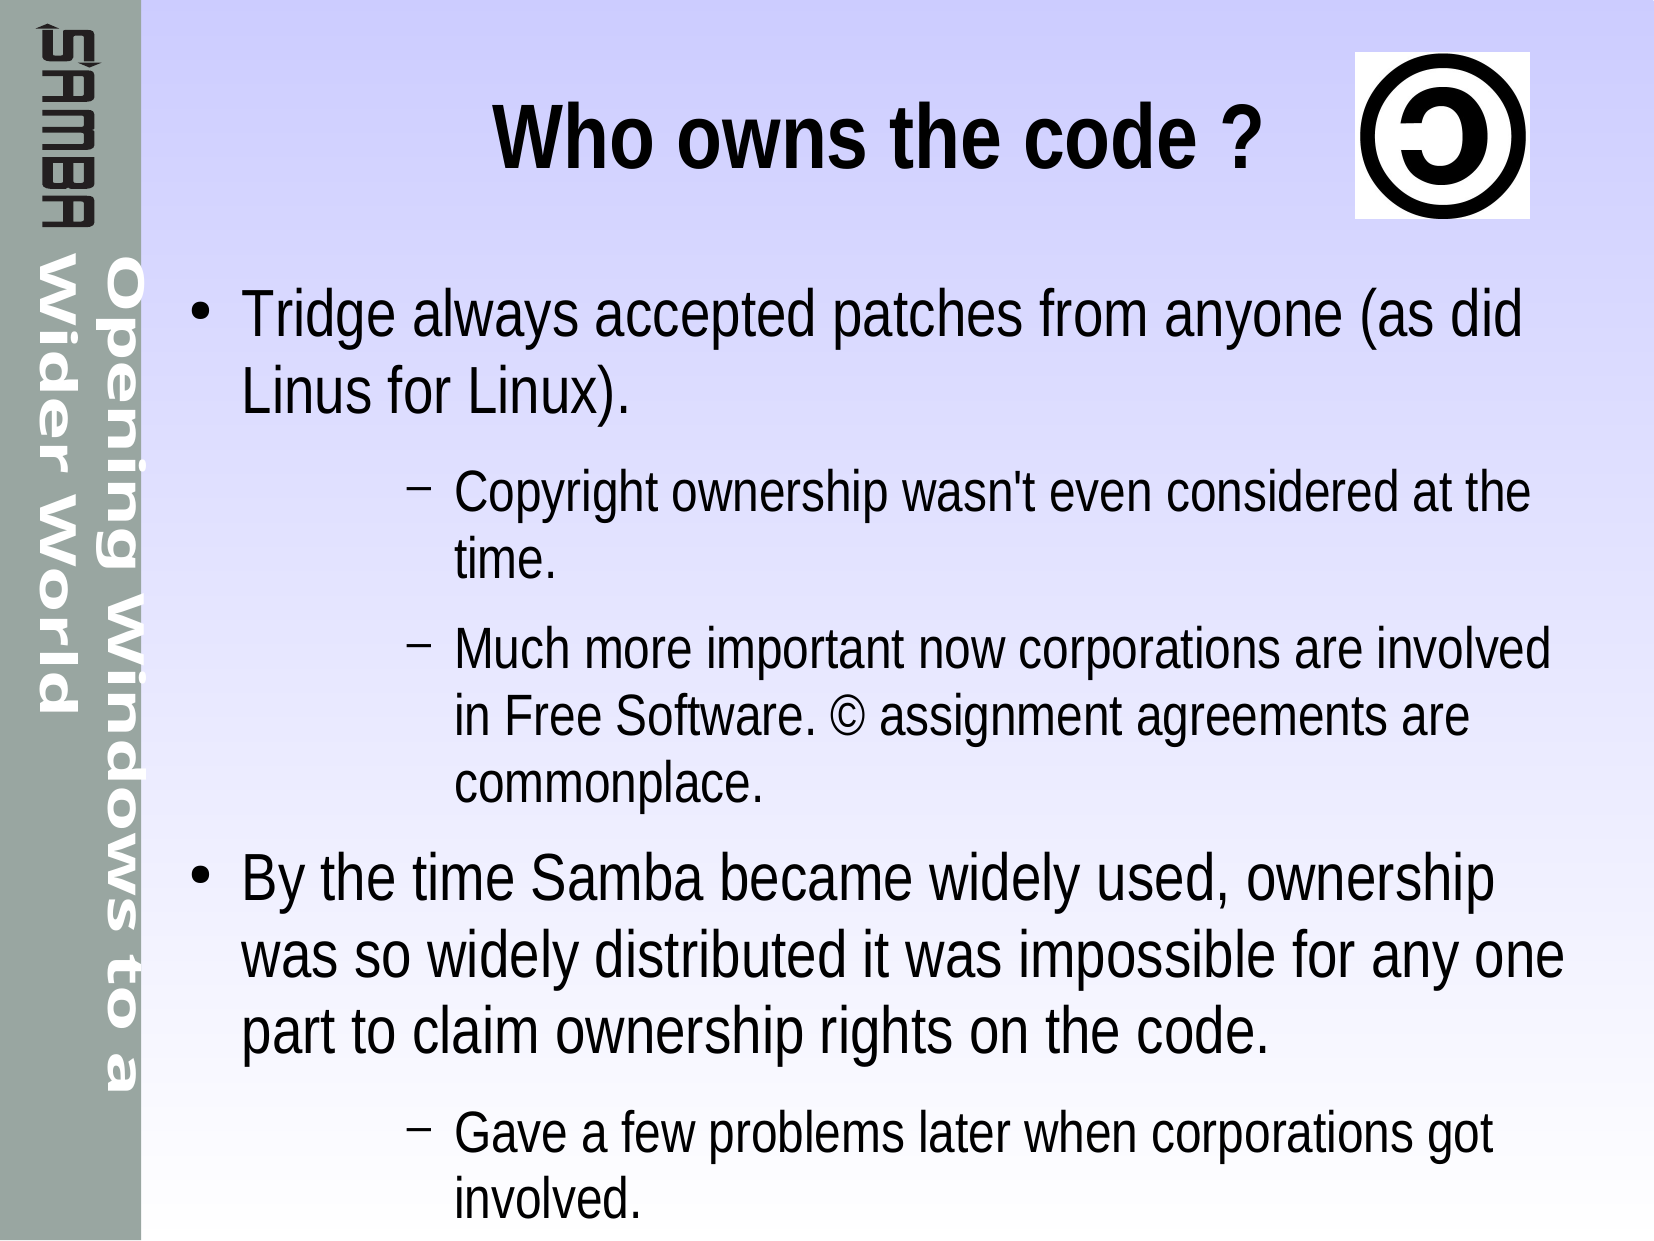

# Who owns the code ?
Tridge always accepted patches from anyone (as did Linus for Linux).
Copyright ownership wasn't even considered at the time.
Much more important now corporations are involved in Free Software. © assignment agreements are commonplace.
By the time Samba became widely used, ownership was so widely distributed it was impossible for any one part to claim ownership rights on the code.
Gave a few problems later when corporations got involved.